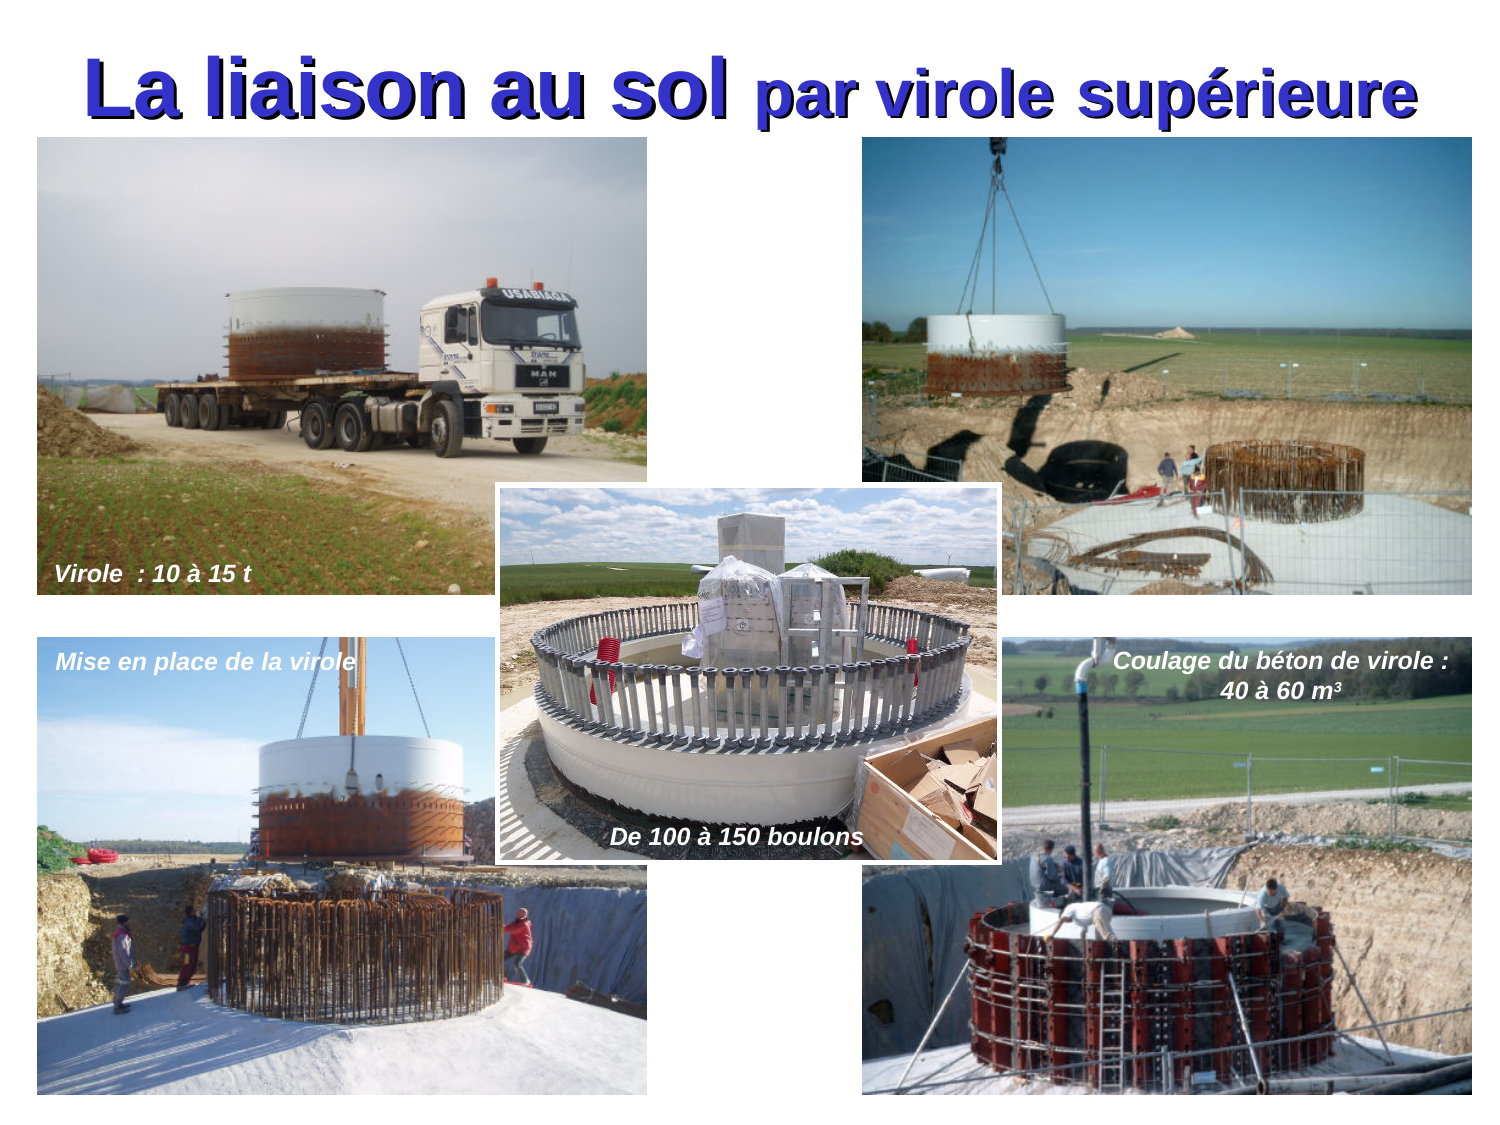

La liaison au sol par virole supérieure
18 pieux de 9m,  450 mm, 12 t
Virole : 10 à 15 t
Mise en place de la virole
Coulage du béton de virole : 40 à 60 m3
Semelle de propreté
De 100 à 150 boulons
Plus de 20 t de ferraille
250 m3 de béton